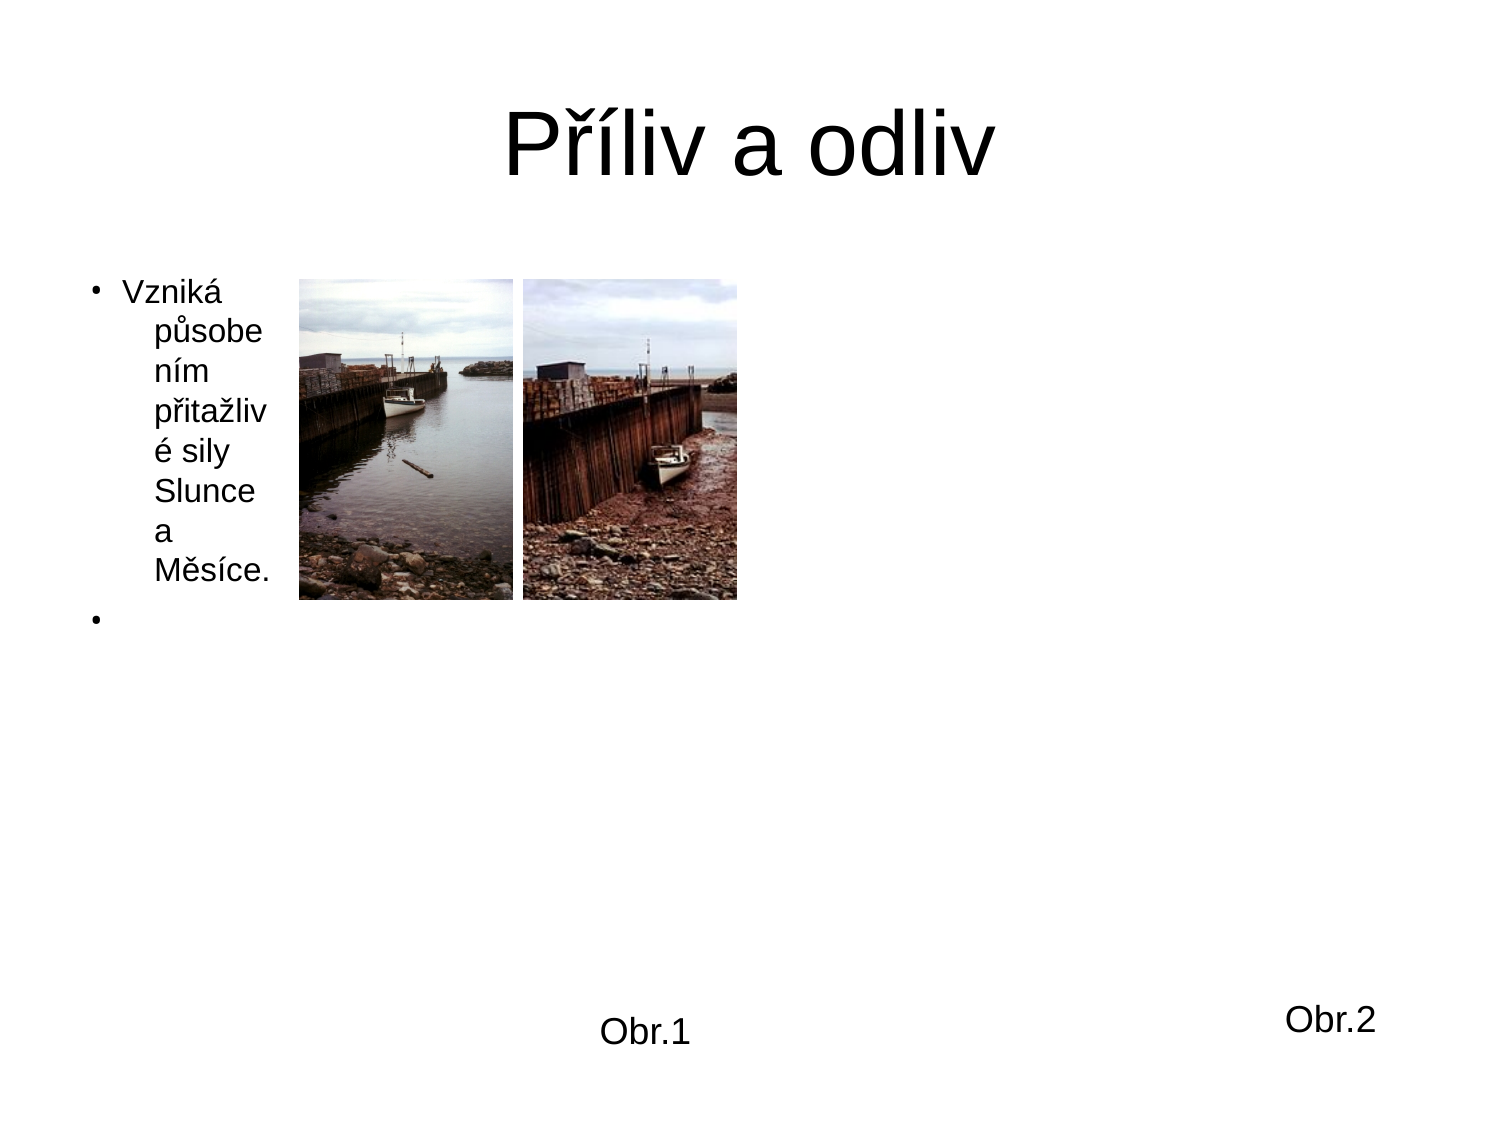

# Příliv a odliv
Vzniká působením přitažlivé sily Slunce a Měsíce.
Obr.2
Obr.1